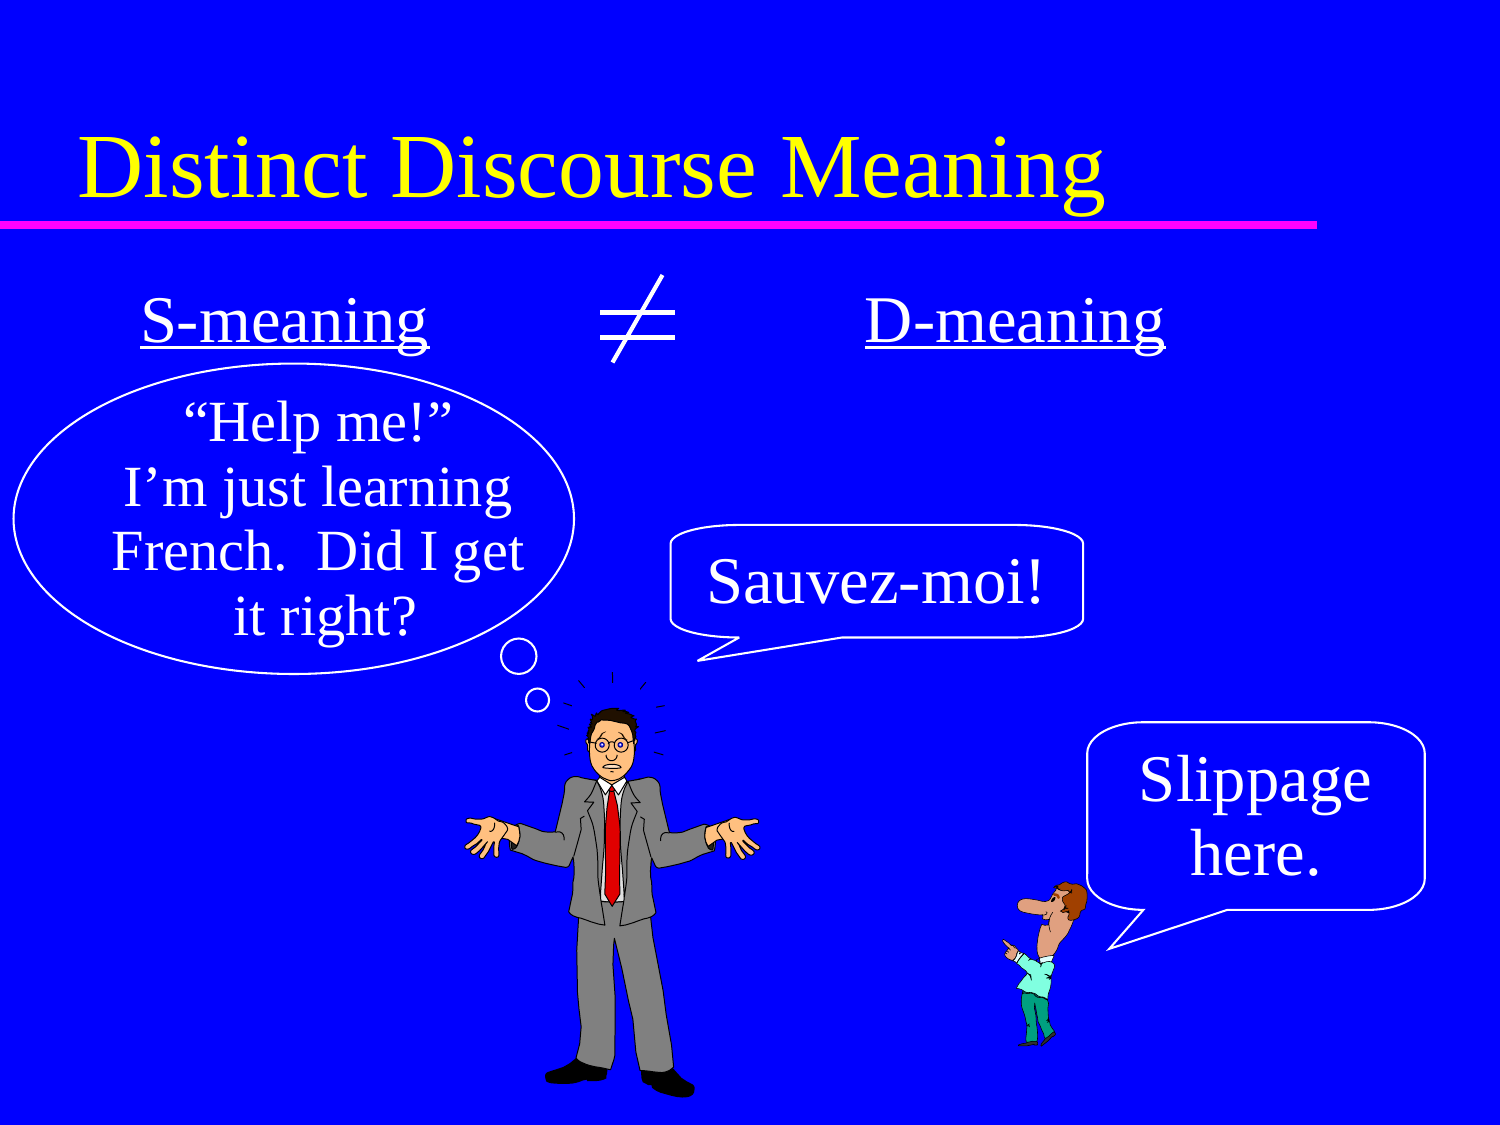

# Distinct Discourse Meaning
S-meaning
D-meaning
“Help me!”
I’m just learning
French. Did I get
 it right?
Sauvez-moi!
Slippage here.